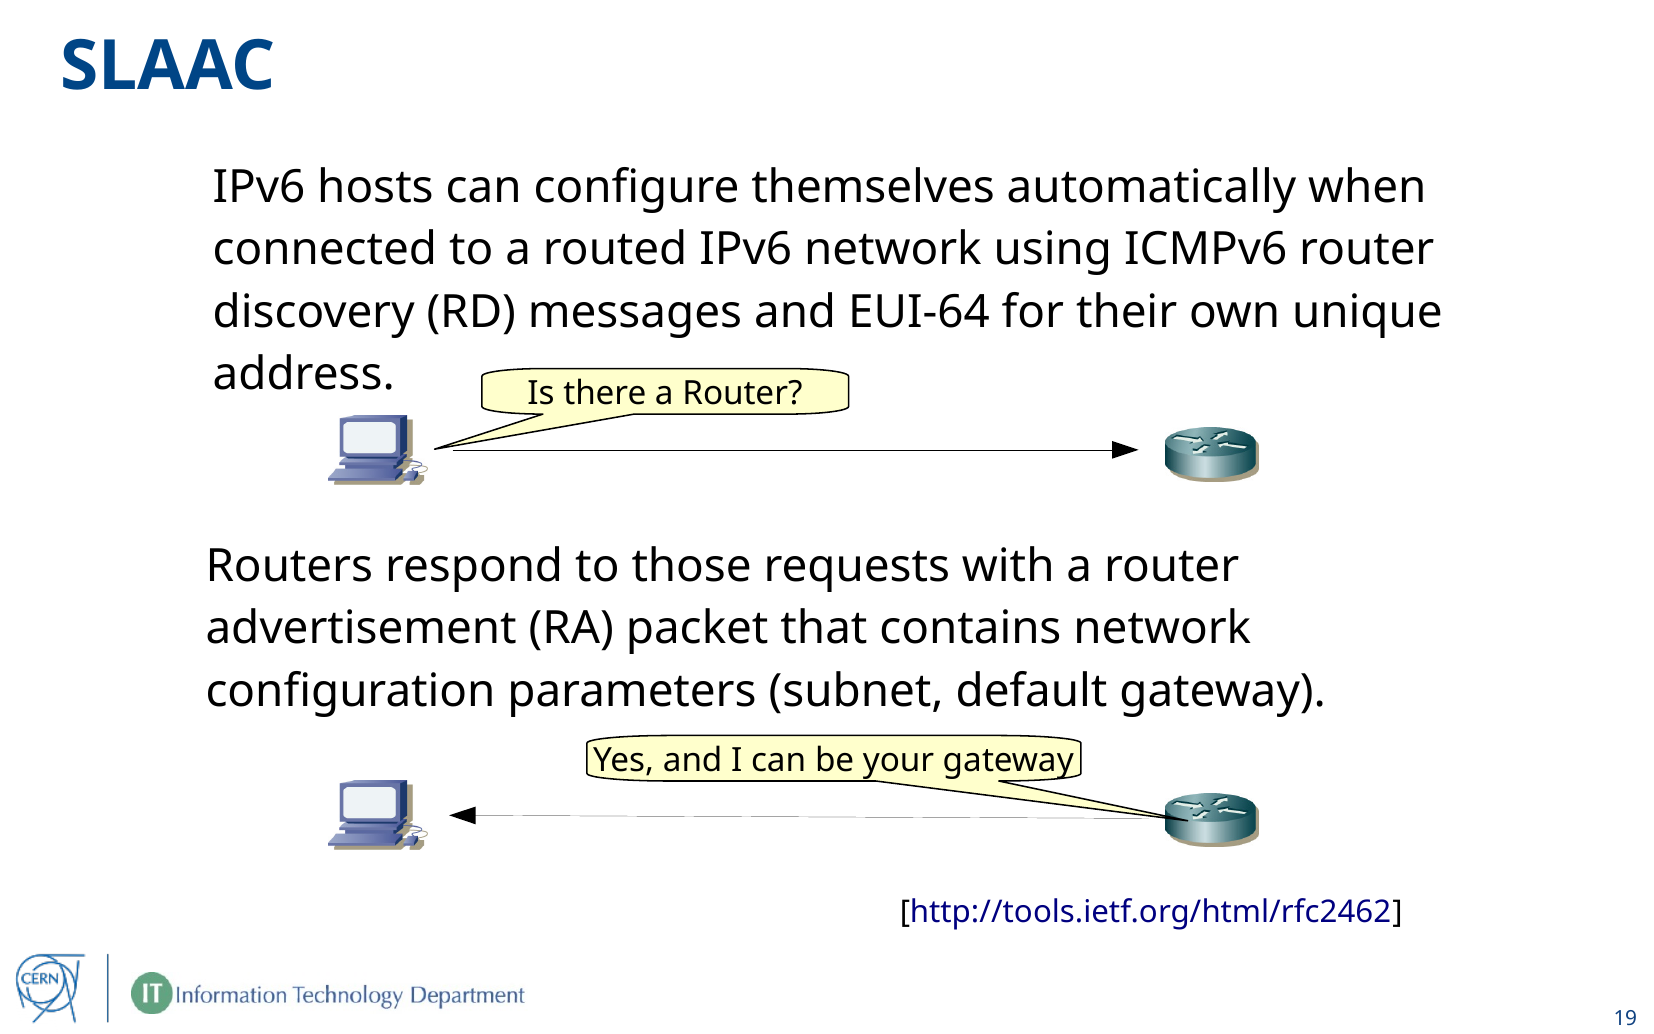

# SLAAC
IPv6 hosts can configure themselves automatically when connected to a routed IPv6 network using ICMPv6 router discovery (RD) messages and EUI-64 for their own unique address.
Is there a Router?
Routers respond to those requests with a router advertisement (RA) packet that contains network configuration parameters (subnet, default gateway).
Yes, and I can be your gateway
[http://tools.ietf.org/html/rfc2462]